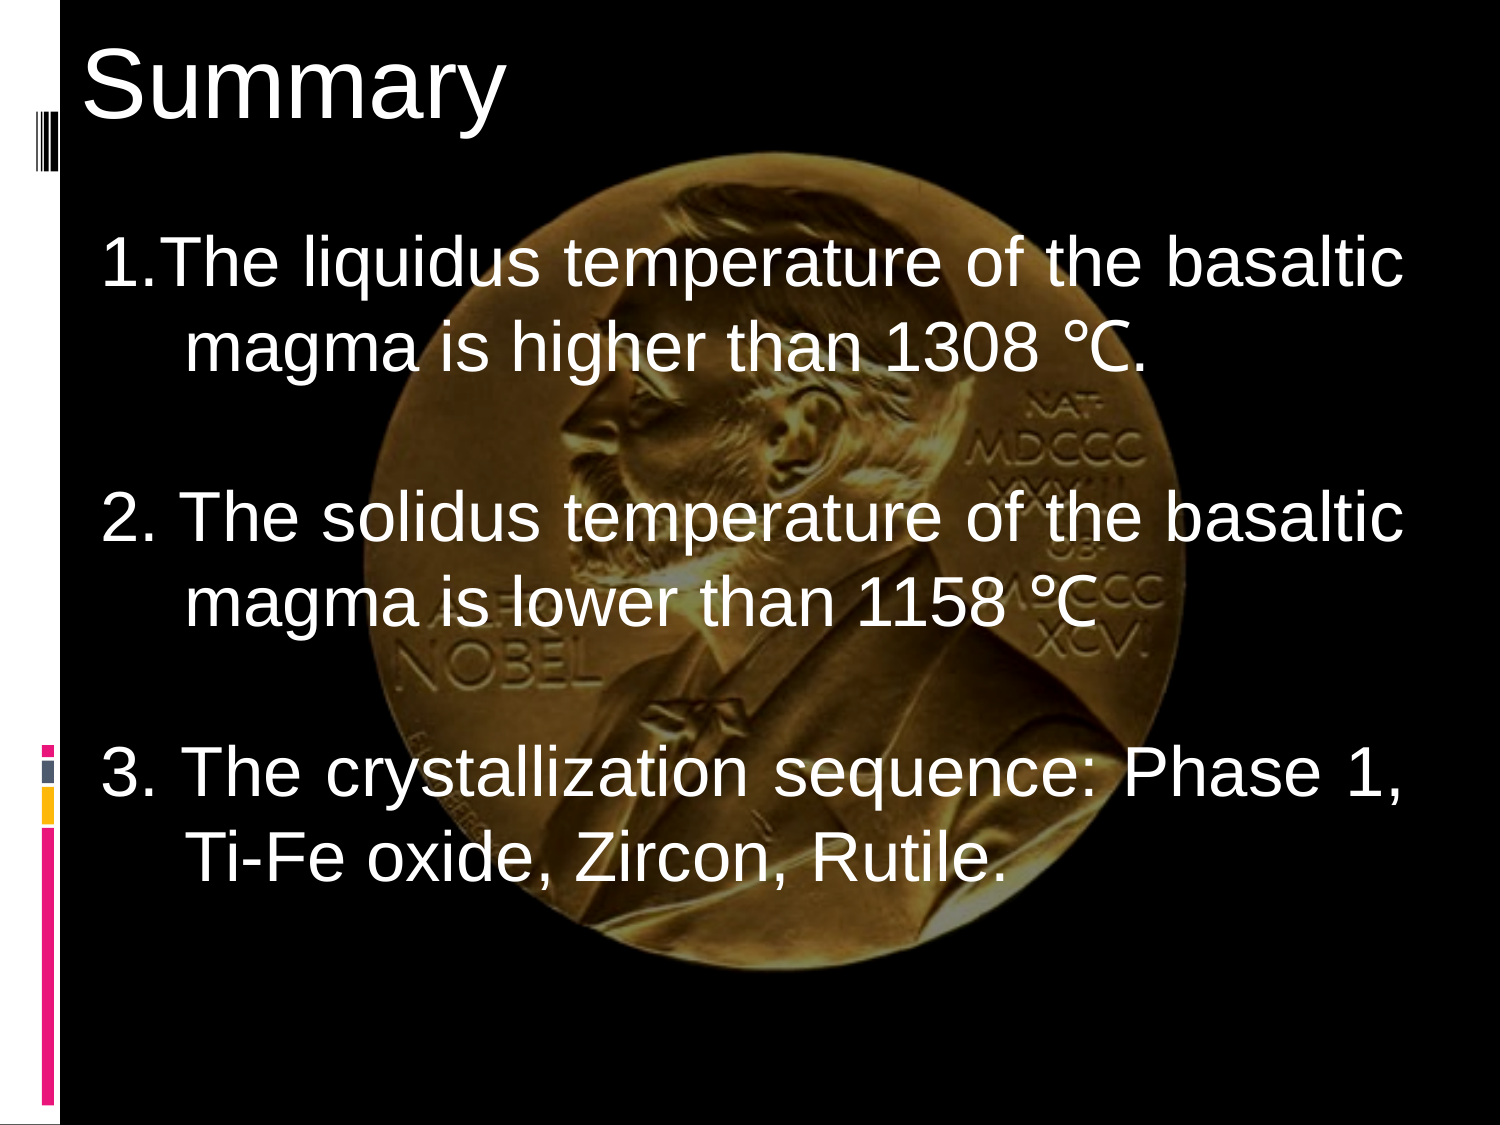

Summary
1.The liquidus temperature of the basaltic magma is higher than 1308 ℃.
2. The solidus temperature of the basaltic magma is lower than 1158 ℃
3. The crystallization sequence: Phase 1, Ti-Fe oxide, Zircon, Rutile.